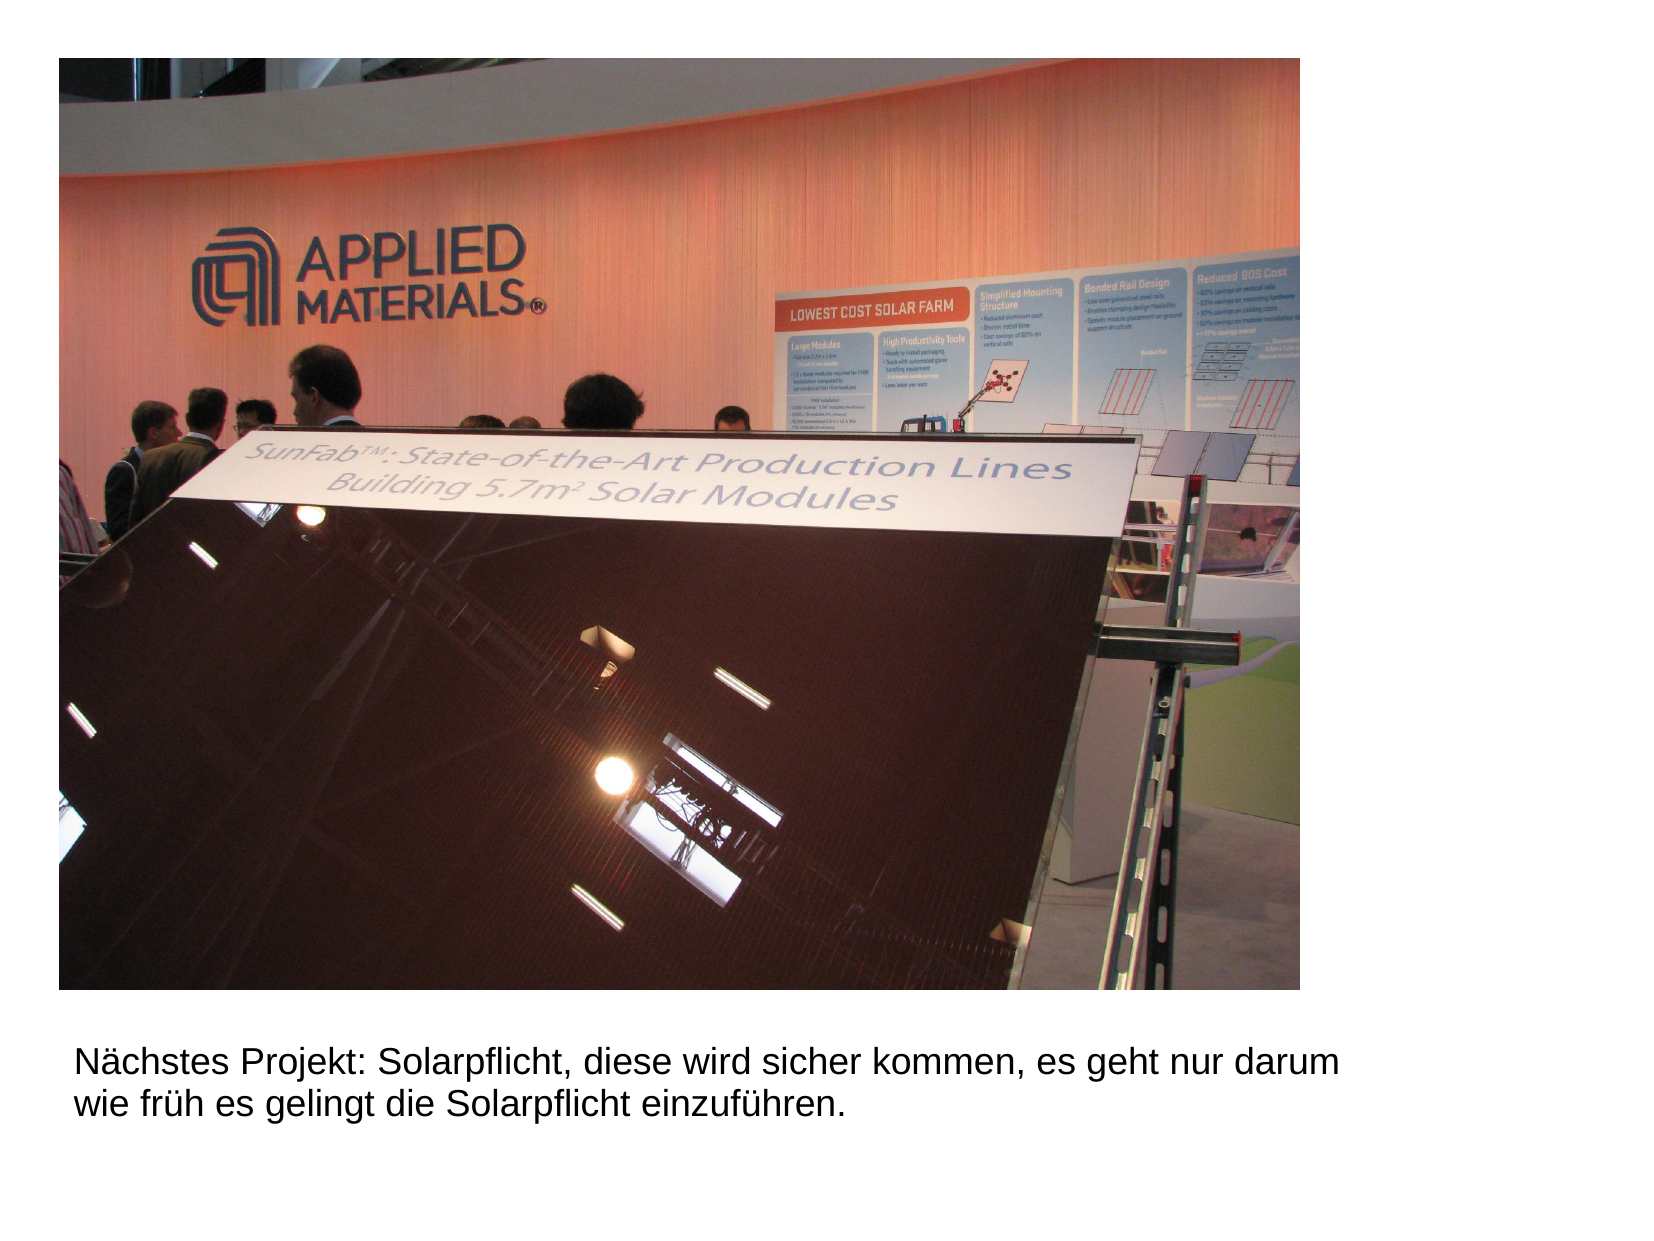

Nächstes Projekt: Solarpflicht, diese wird sicher kommen, es geht nur darum
wie früh es gelingt die Solarpflicht einzuführen.